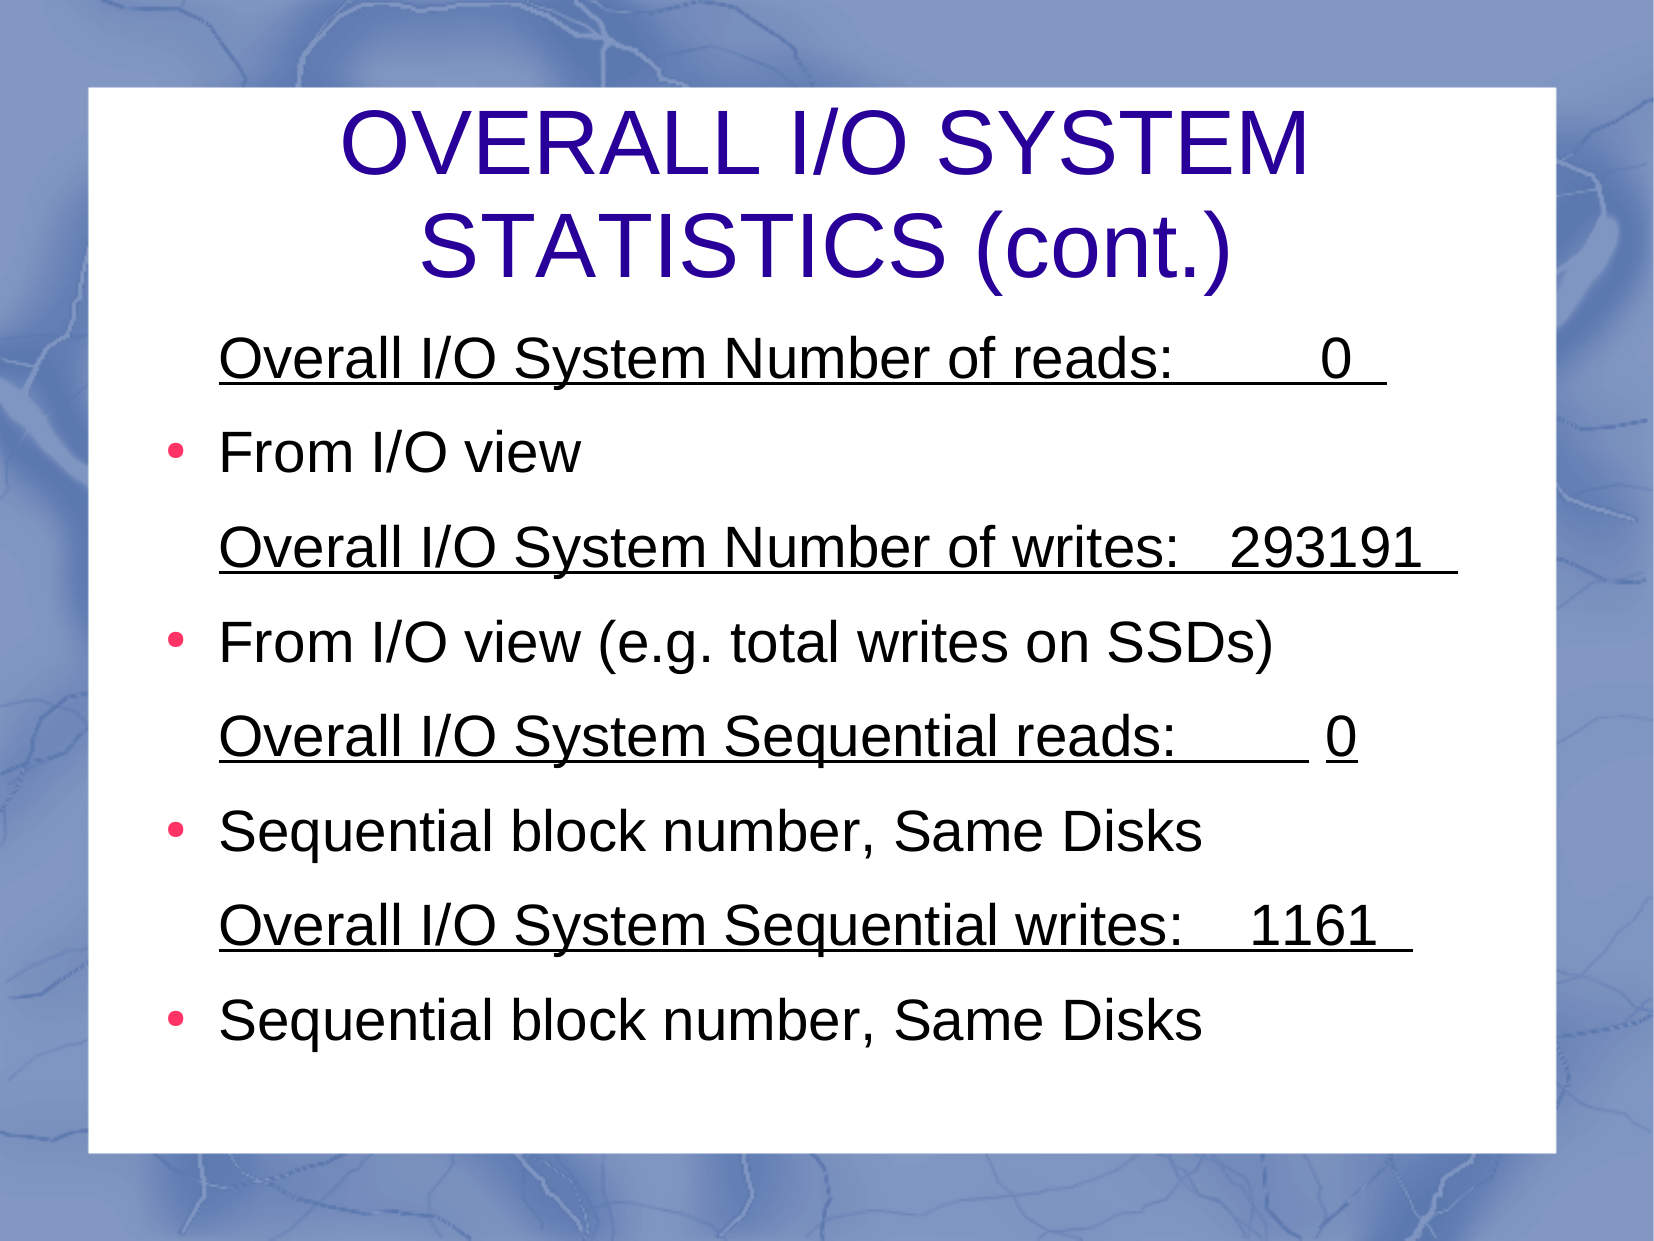

# OVERALL I/O SYSTEM STATISTICS (cont.)
Overall I/O System Number of reads: 0
From I/O view
Overall I/O System Number of writes: 293191
From I/O view (e.g. total writes on SSDs)
Overall I/O System Sequential reads: 	0
Sequential block number, Same Disks
Overall I/O System Sequential writes: 1161
Sequential block number, Same Disks